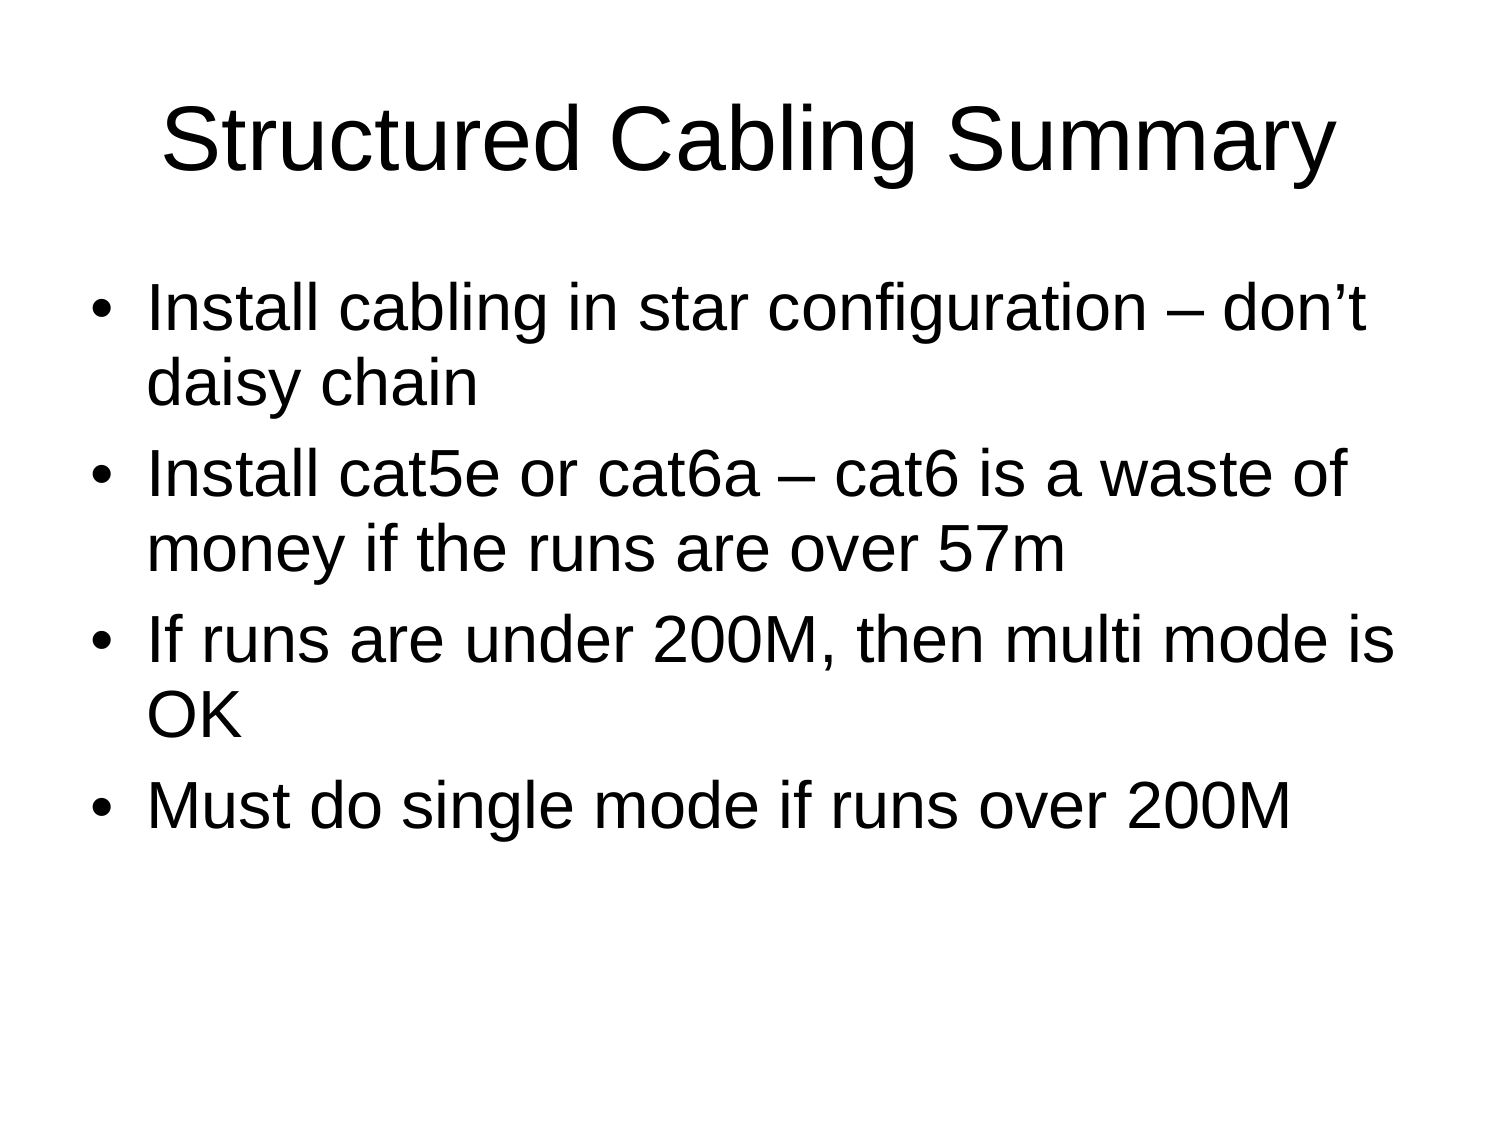

# Structured Cabling Summary
Install cabling in star configuration – don’t daisy chain
Install cat5e or cat6a – cat6 is a waste of money if the runs are over 57m
If runs are under 200M, then multi mode is OK
Must do single mode if runs over 200M